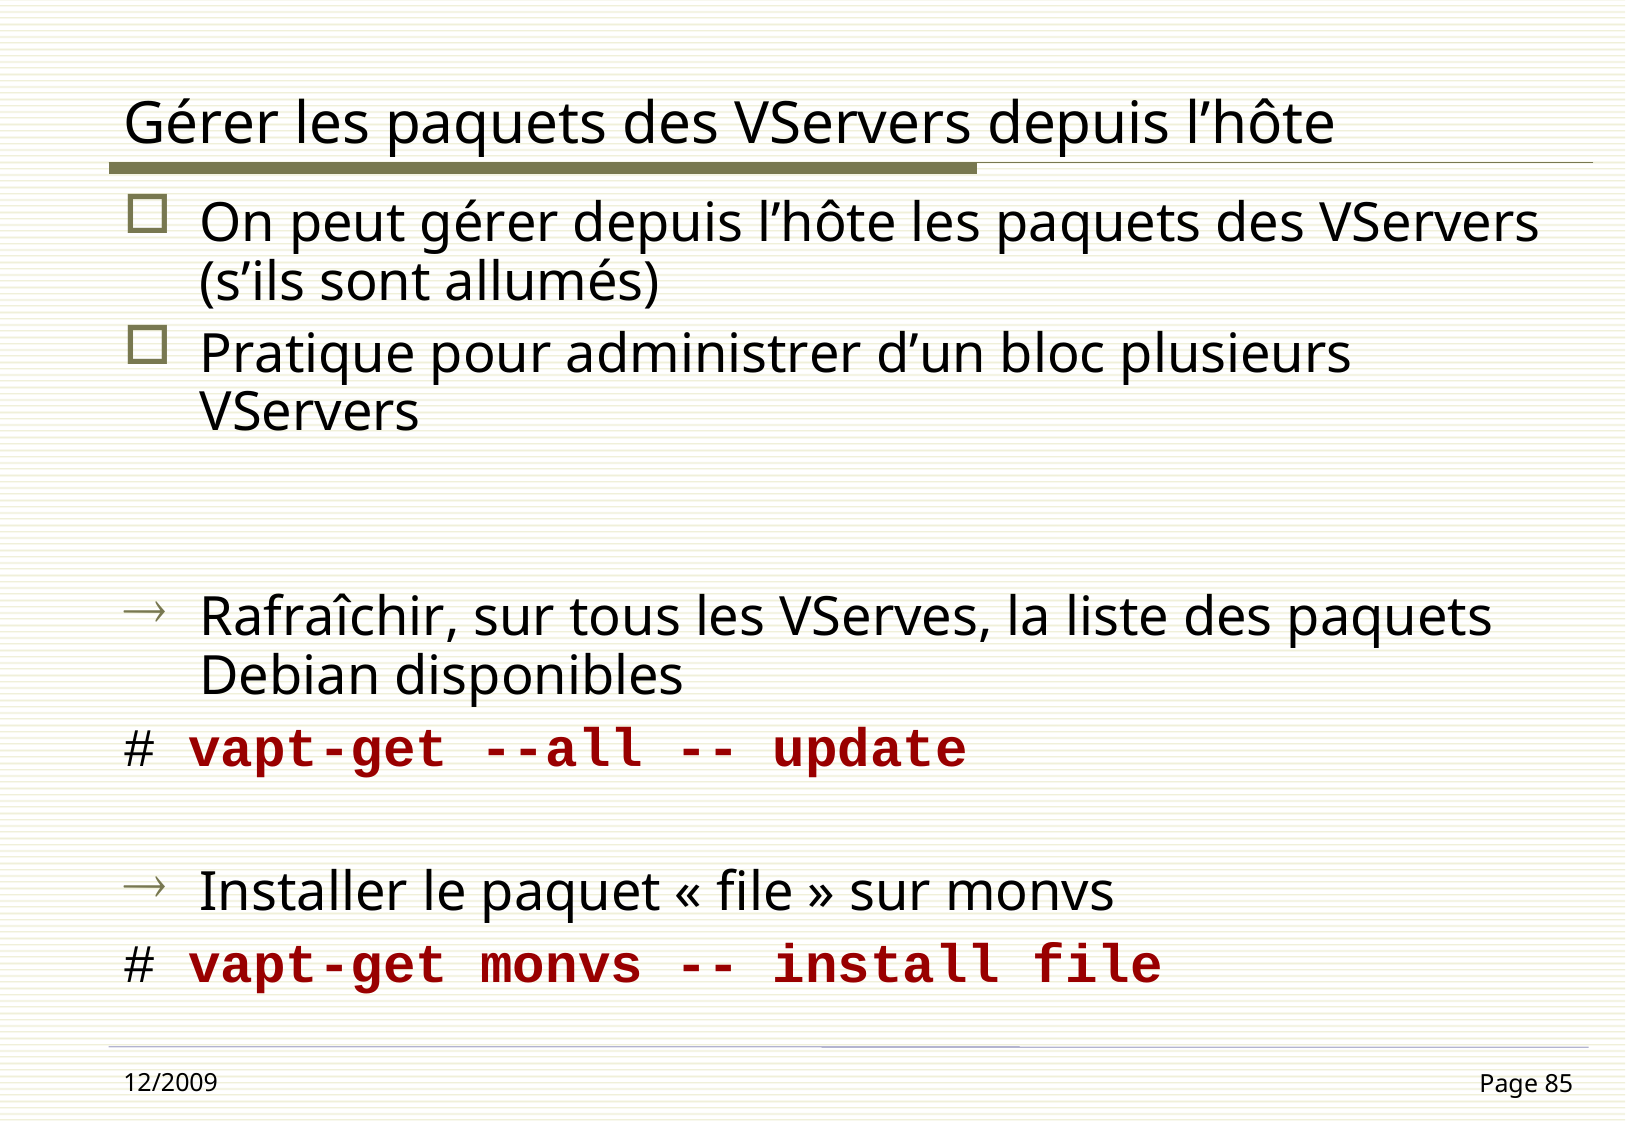

# Gérer les paquets des VServers depuis l’hôte
On peut gérer depuis l’hôte les paquets des VServers (s’ils sont allumés)‏
Pratique pour administrer d’un bloc plusieurs VServers
Rafraîchir, sur tous les VServes, la liste des paquets Debian disponibles
# vapt-get --all -- update
Installer le paquet « file » sur monvs
# vapt-get monvs -- install file
85